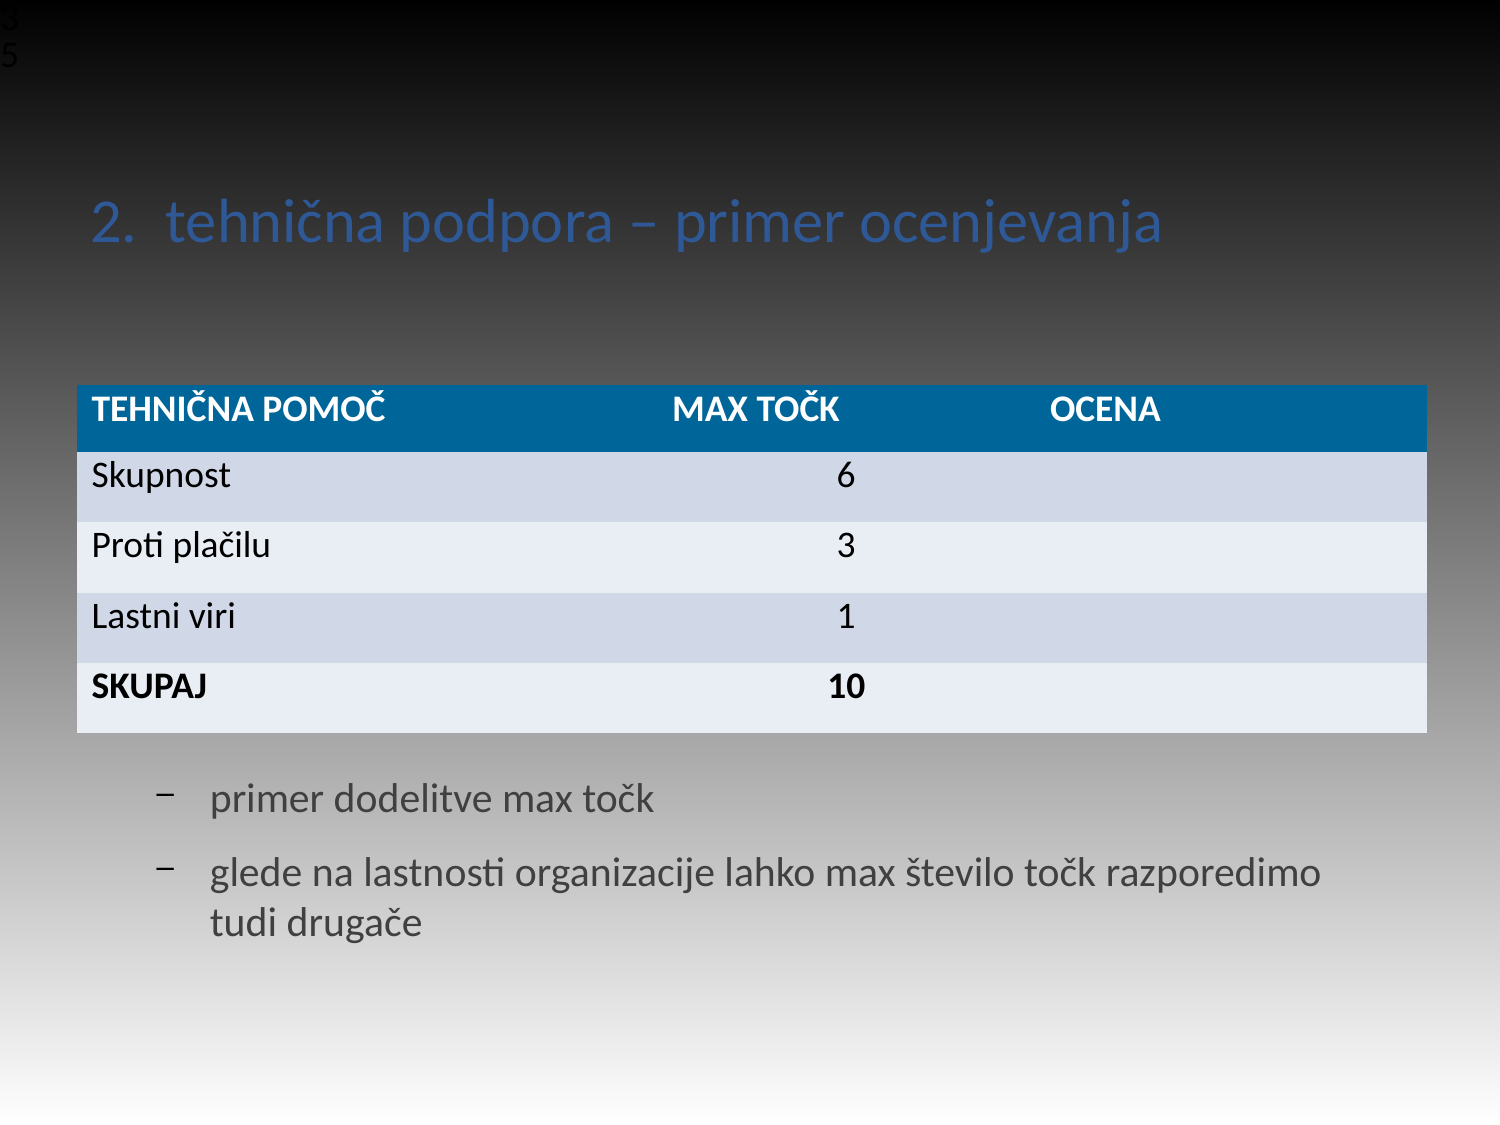

# 2. tehnična podpora – primer ocenjevanja
| TEHNIČNA POMOČ | MAX TOČK | OCENA |
| --- | --- | --- |
| Skupnost | 6 | |
| Proti plačilu | 3 | |
| Lastni viri | 1 | |
| SKUPAJ | 10 | |
primer dodelitve max točk
glede na lastnosti organizacije lahko max število točk razporedimo tudi drugače